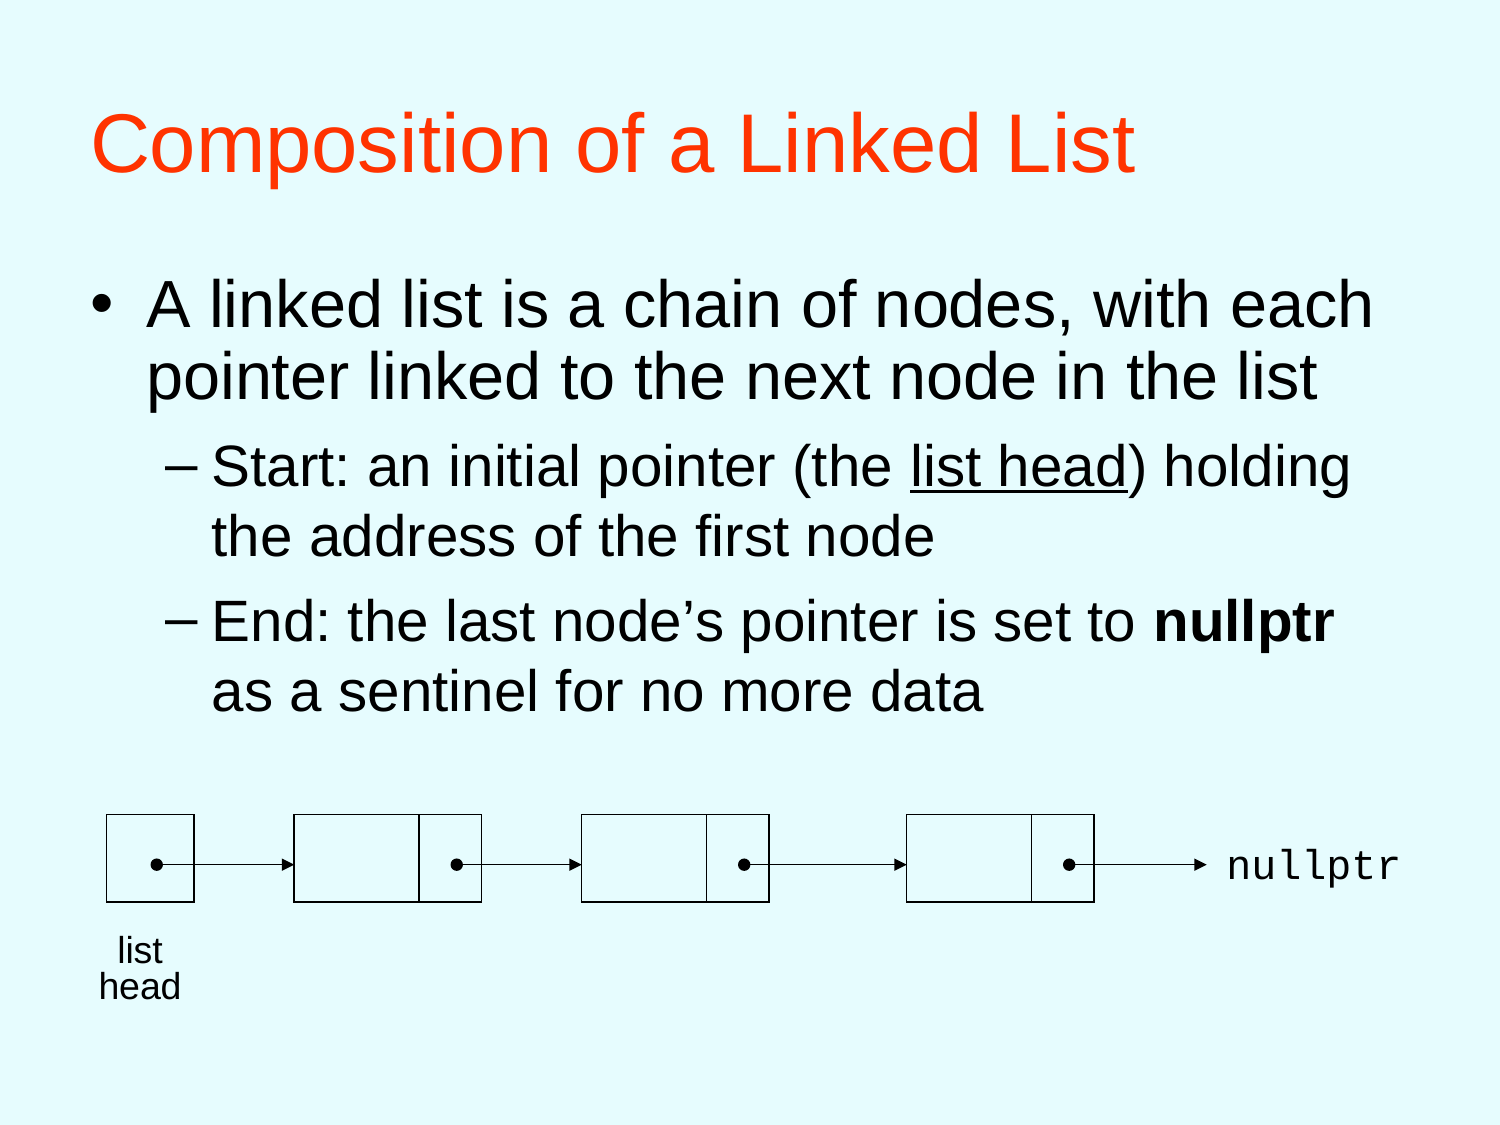

# Composition of a Linked List
A linked list is a chain of nodes, with each pointer linked to the next node in the list
Start: an initial pointer (the list head) holding the address of the first node
End: the last node’s pointer is set to nullptr as a sentinel for no more data
nullptr
list
head